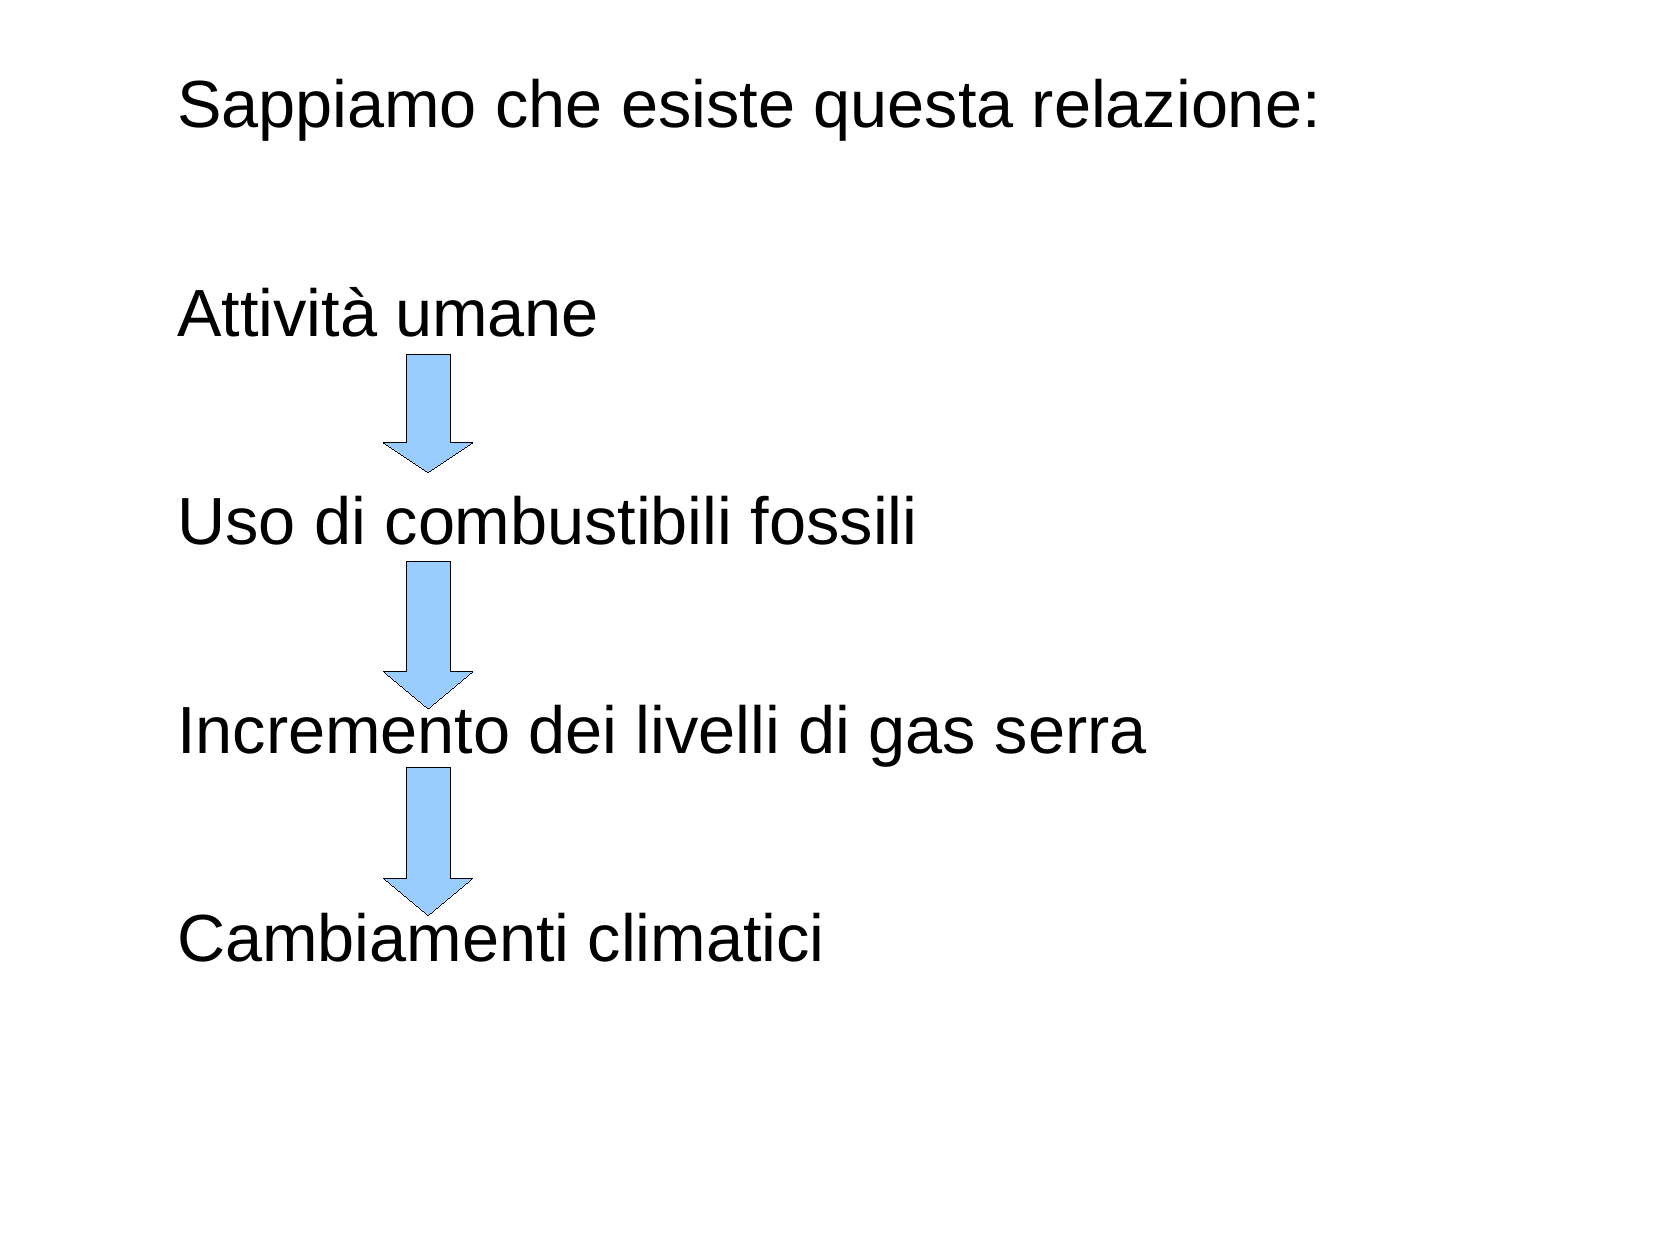

# Sappiamo che esiste questa relazione:
Attività umane
Uso di combustibili fossili
Incremento dei livelli di gas serra
Cambiamenti climatici